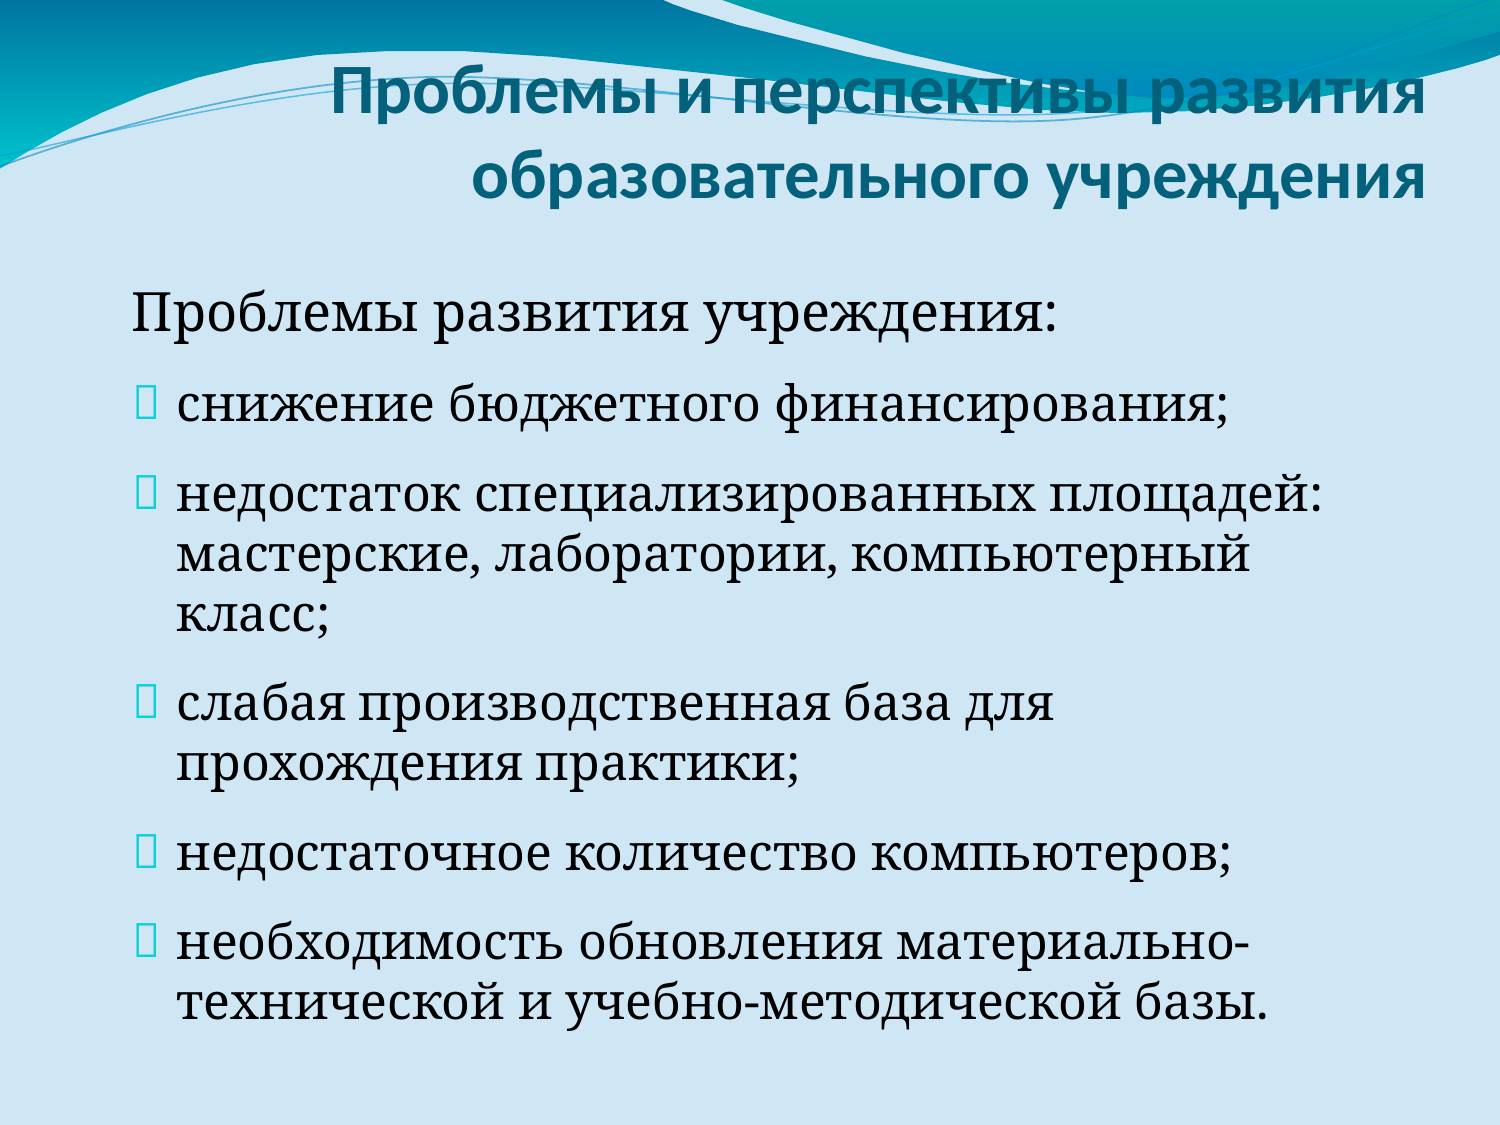

# Проблемы и перспективы развития образовательного учреждения
Проблемы развития учреждения:
снижение бюджетного финансирования;
недостаток специализированных площадей: мастерские, лаборатории, компьютерный класс;
слабая производственная база для прохождения практики;
недостаточное количество компьютеров;
необходимость обновления материально-технической и учебно-методической базы.